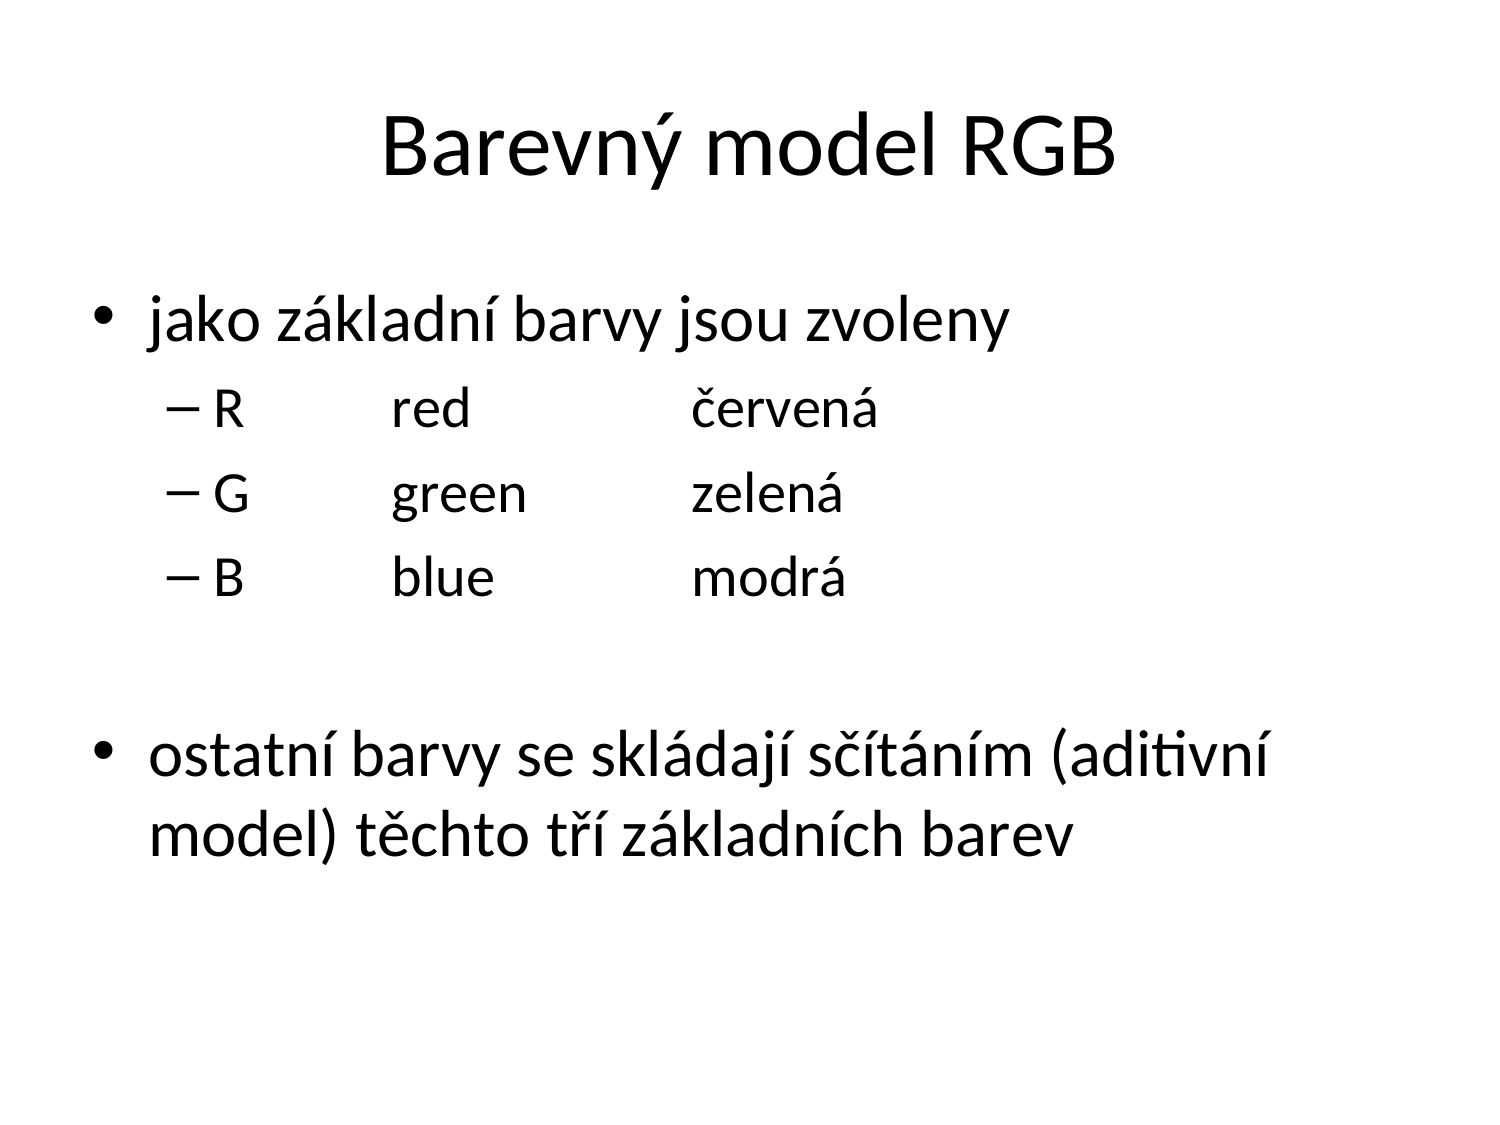

# Barevný model RGB
jako základní barvy jsou zvoleny
R	red		červená
G	green		zelená
B	blue		modrá
ostatní barvy se skládají sčítáním (aditivní model) těchto tří základních barev